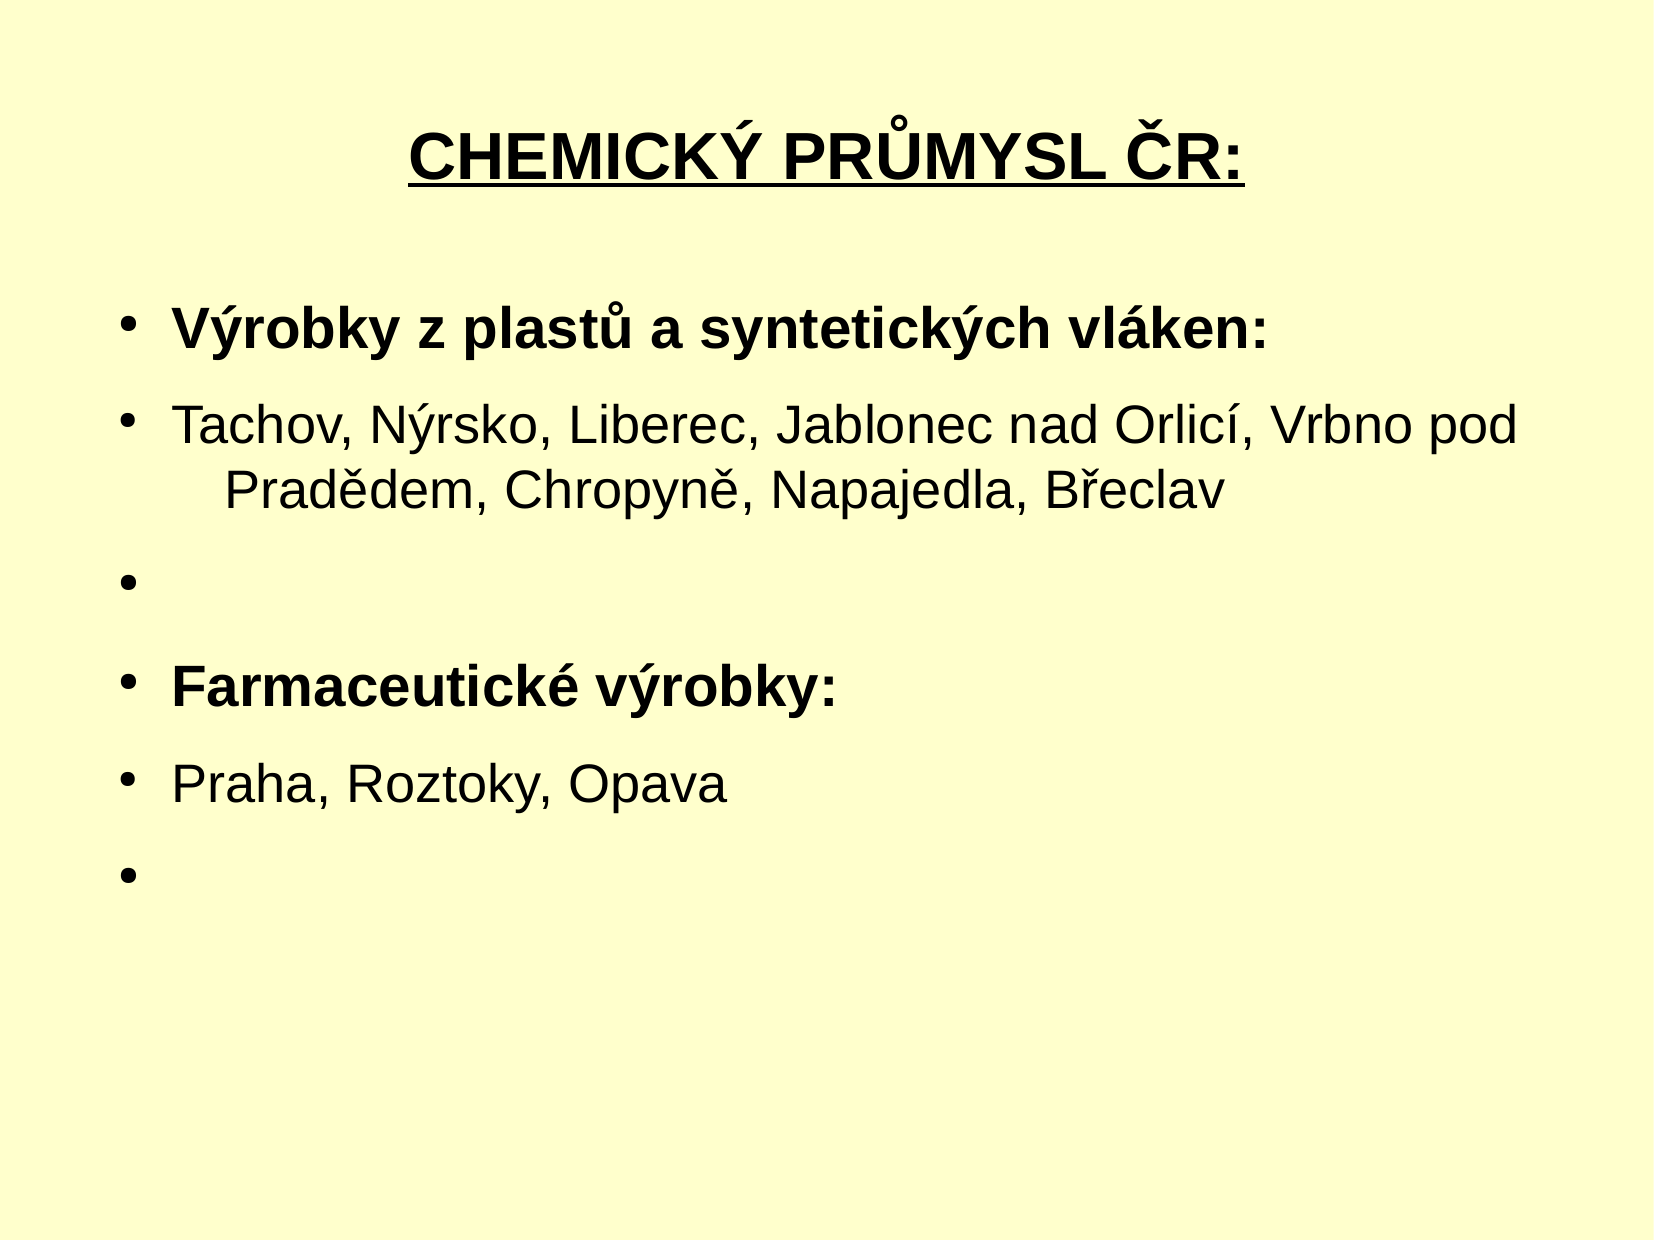

# CHEMICKÝ PRŮMYSL ČR:
Výrobky z plastů a syntetických vláken:
Tachov, Nýrsko, Liberec, Jablonec nad Orlicí, Vrbno pod Pradědem, Chropyně, Napajedla, Břeclav
Farmaceutické výrobky:
Praha, Roztoky, Opava